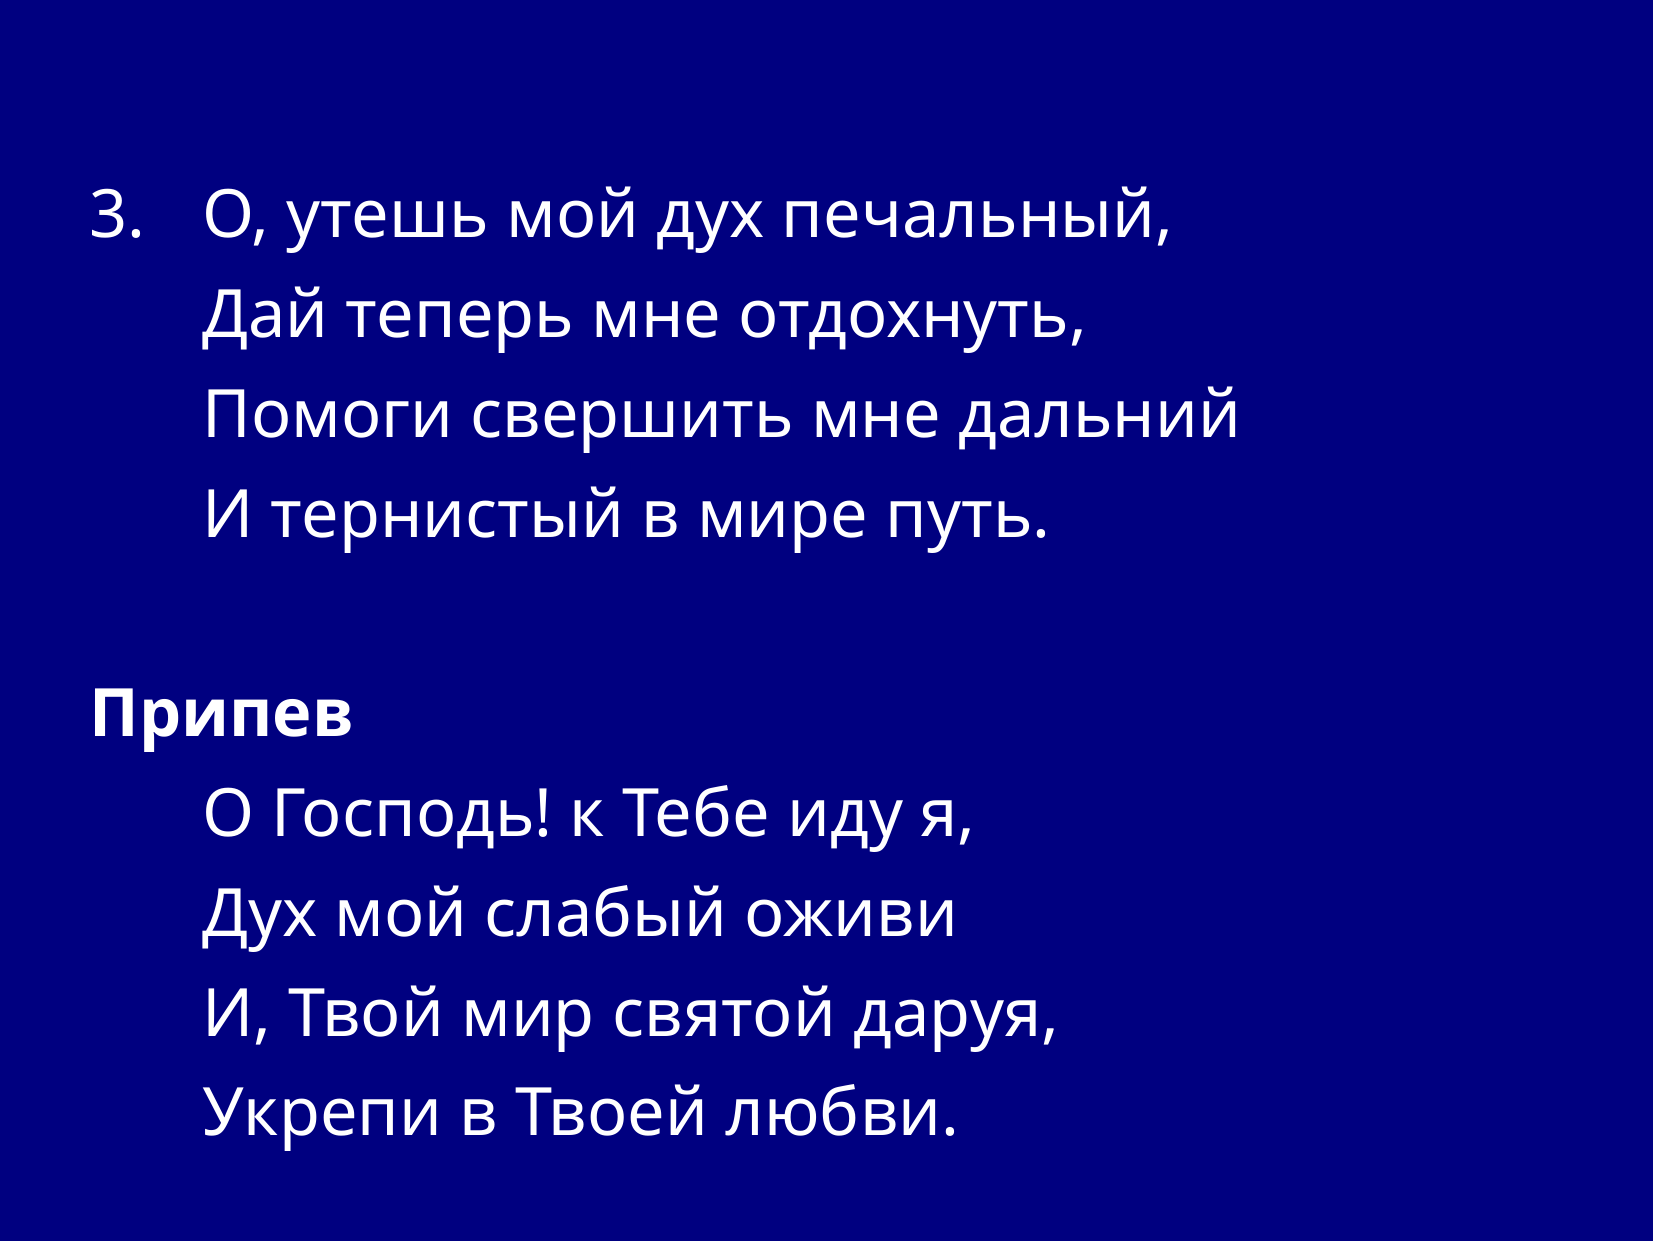

3.	О, утешь мой дух печальный,
	Дай теперь мне отдохнуть,
	Помоги свершить мне дальний
	И тернистый в мире путь.
Припев
	О Господь! к Тебе иду я,
	Дух мой слабый оживи
	И, Твой мир святой даруя,
	Укрепи в Твоей любви.